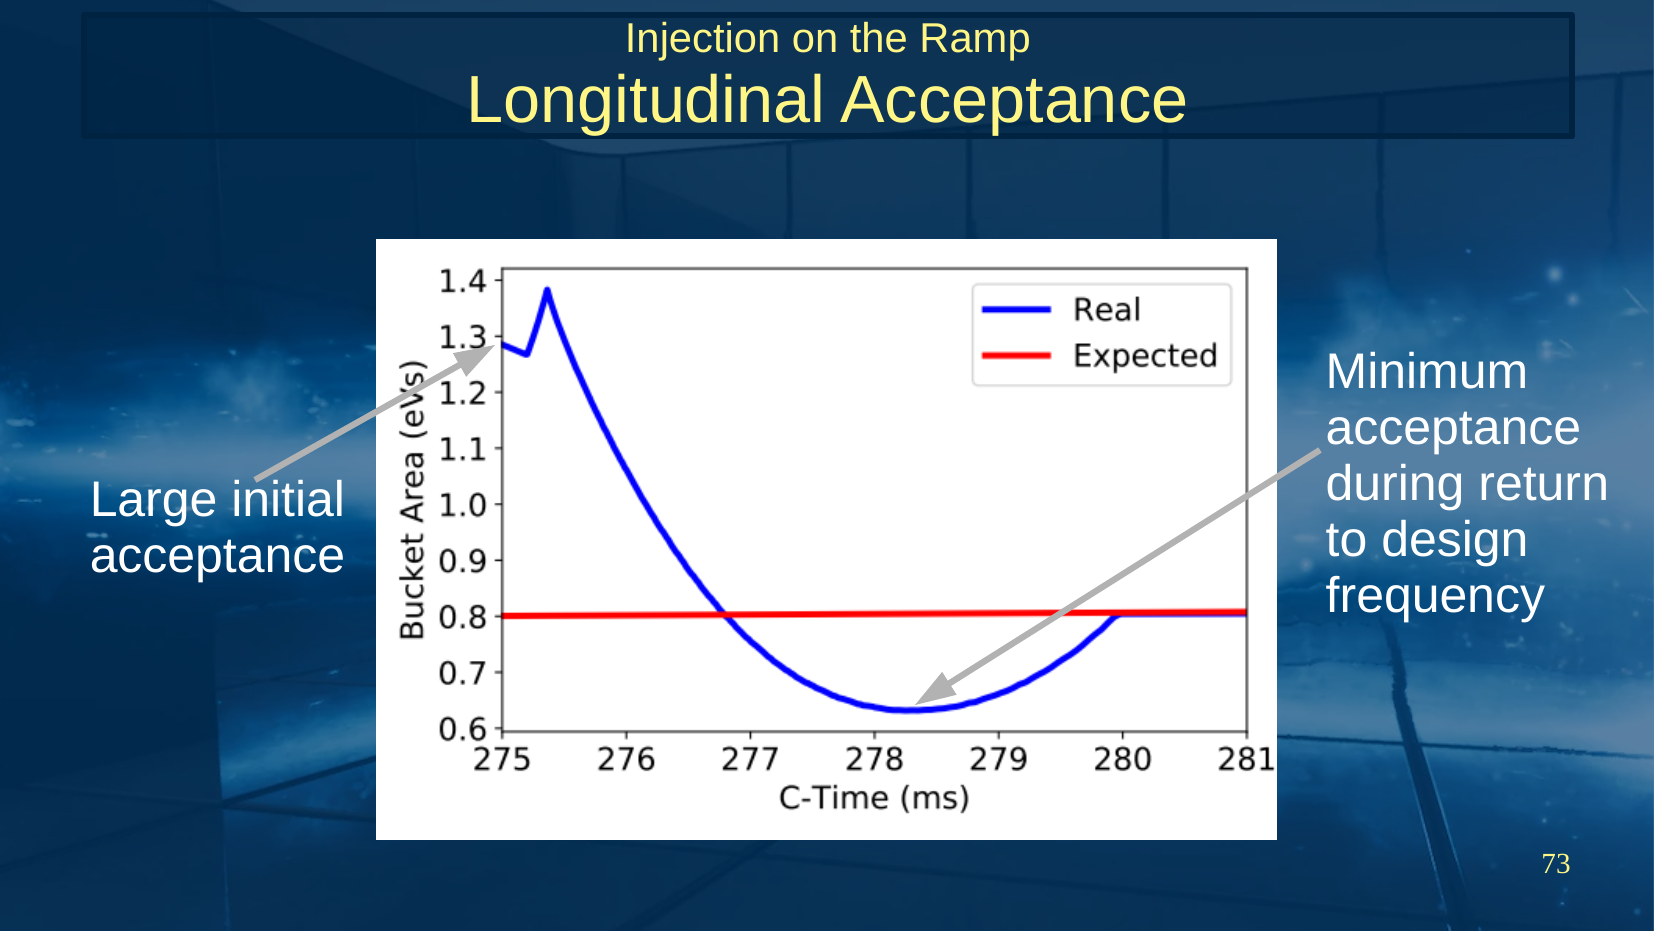

# Injection on the Ramp Longitudinal Acceptance
Minimum acceptance during return to design frequency
Large initial acceptance
73